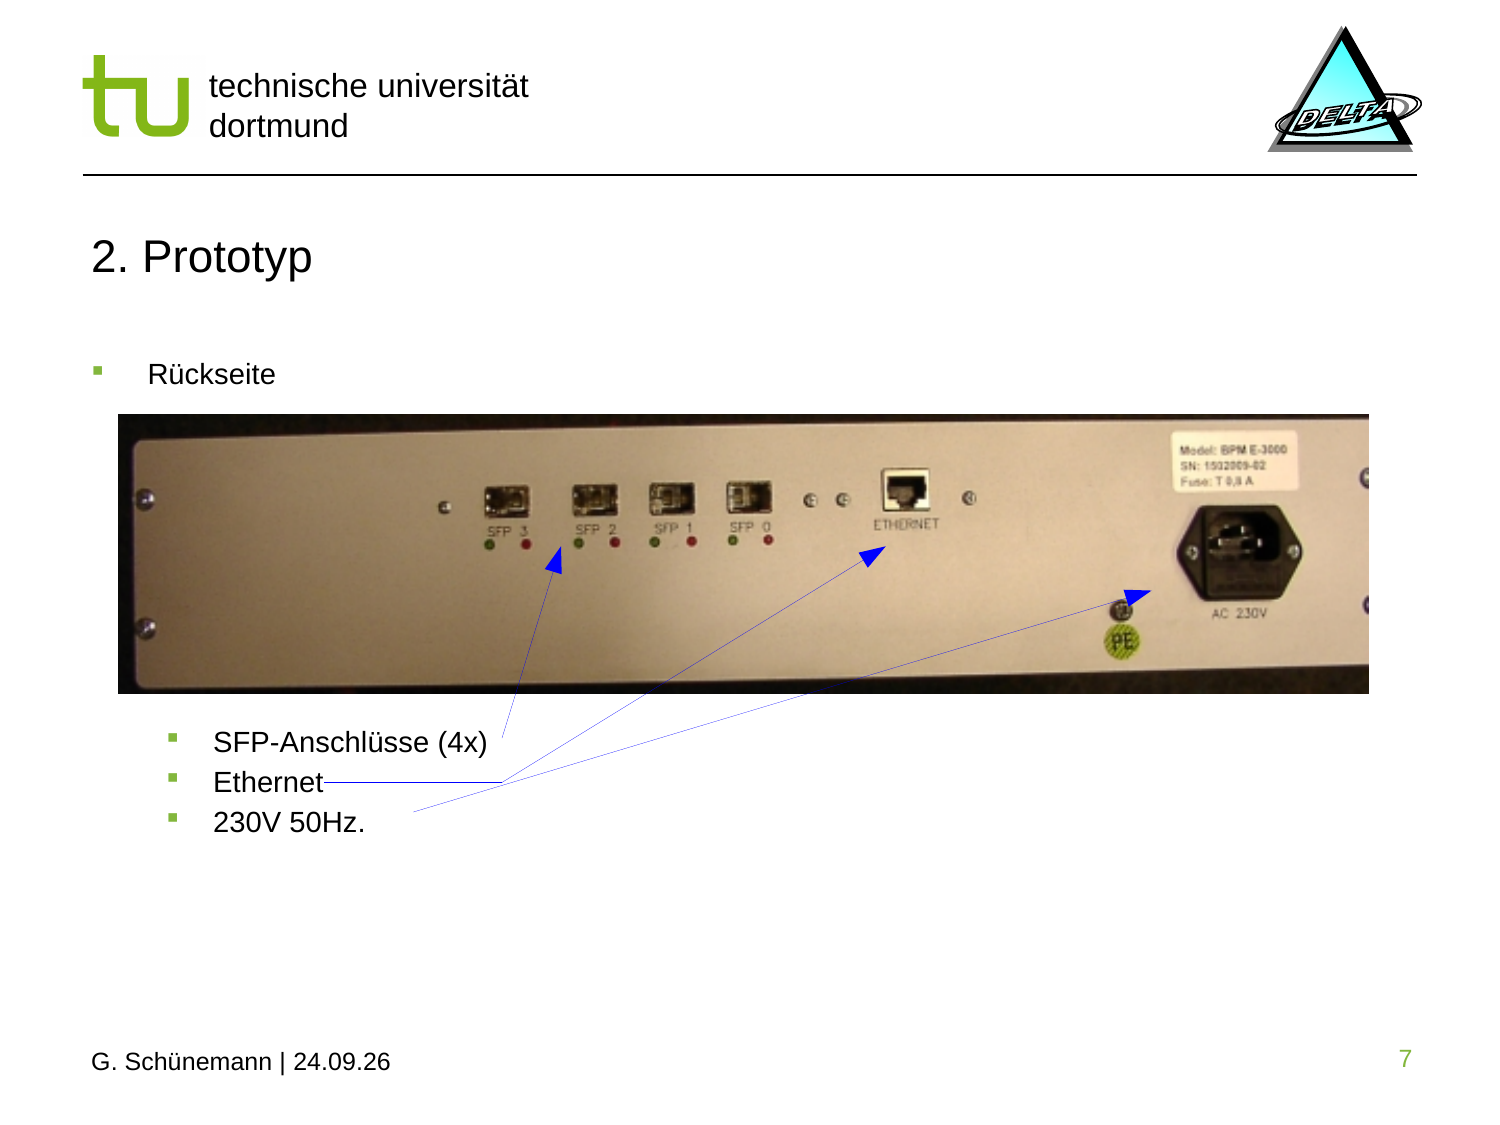

# 2. Prototyp
Rückseite
SFP-Anschlüsse (4x)
Ethernet
230V 50Hz.